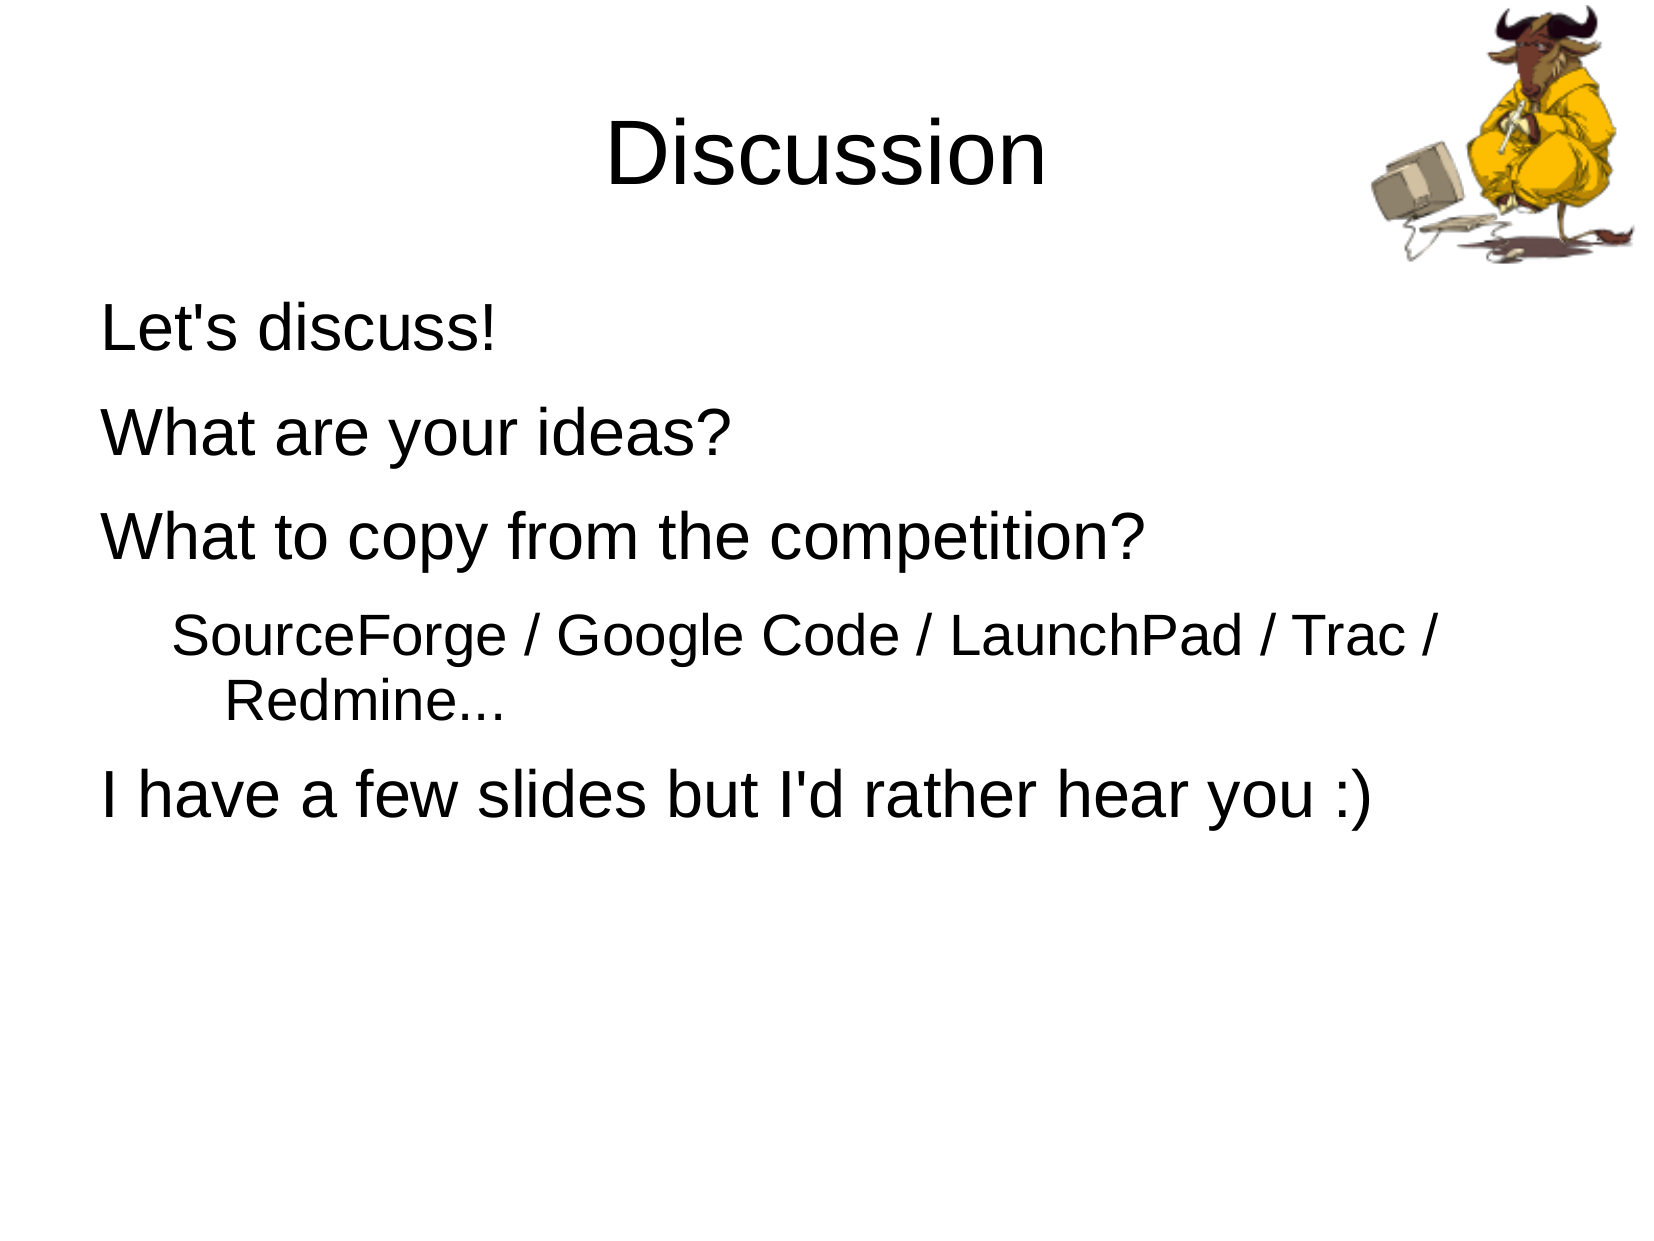

# Discussion
Let's discuss!
What are your ideas?
What to copy from the competition?
SourceForge / Google Code / LaunchPad / Trac / Redmine...
I have a few slides but I'd rather hear you :)